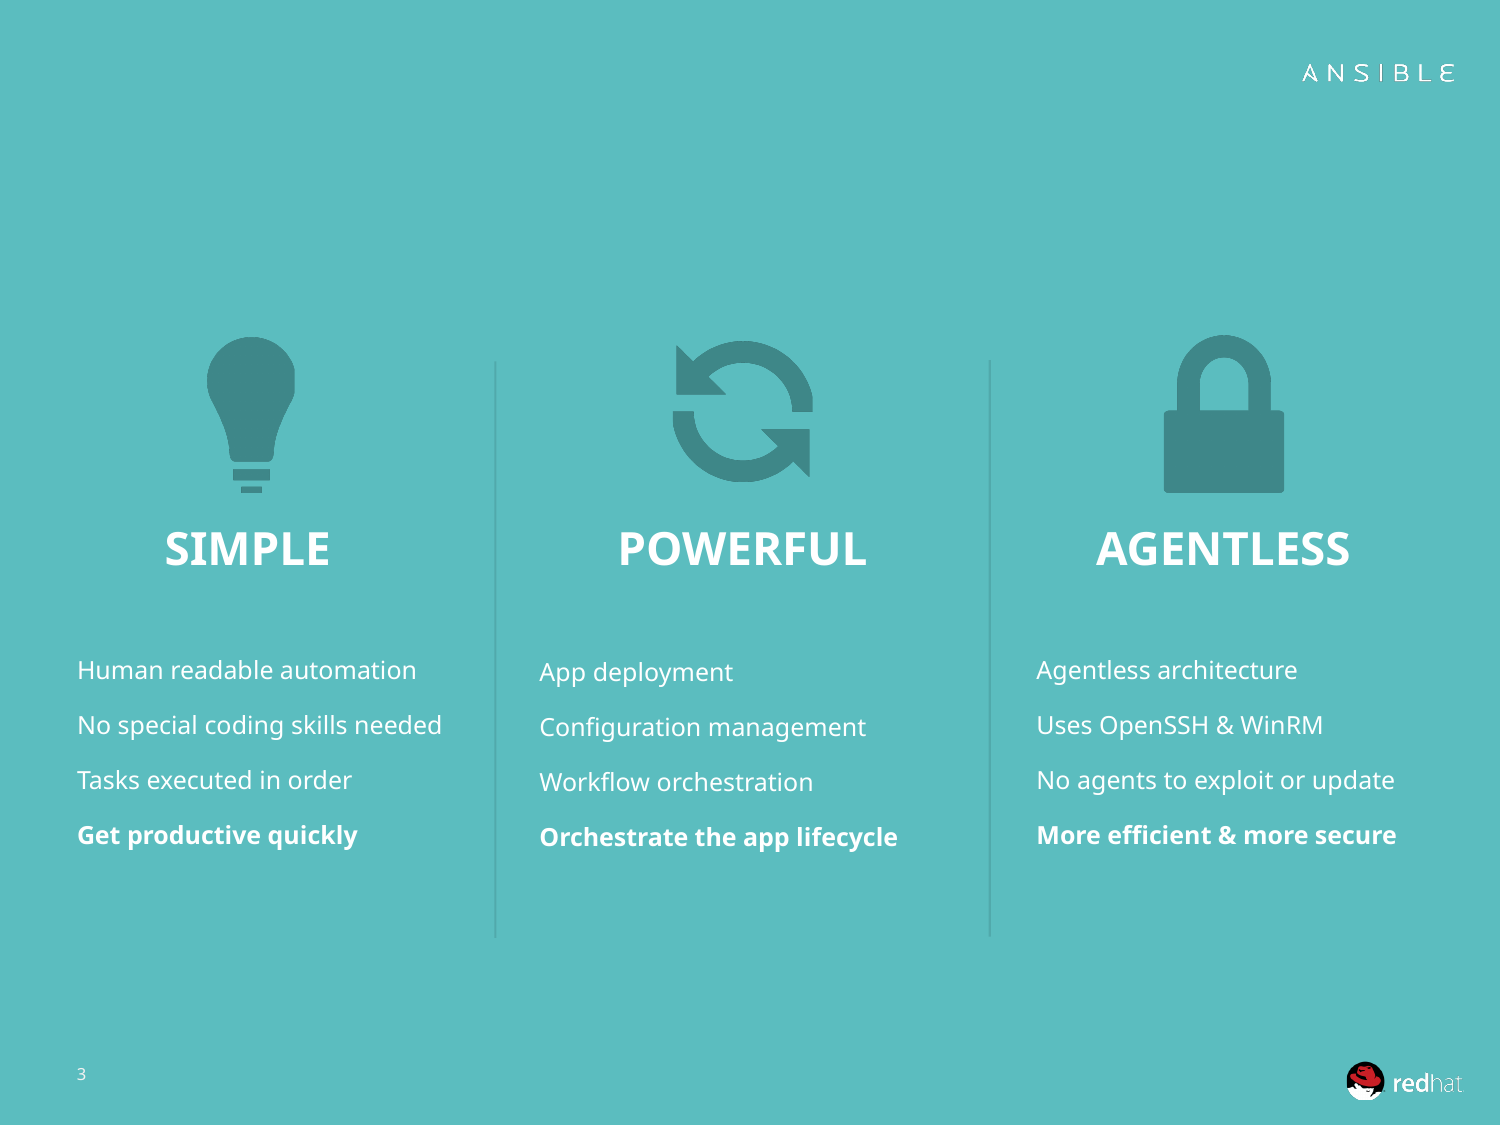

# SIMPLE
POWERFUL
AGENTLESS
Human readable automation
No special coding skills needed
Tasks executed in order
Get productive quickly
Agentless architecture
Uses OpenSSH & WinRM
No agents to exploit or update
More efficient & more secure
App deployment
Configuration management
Workflow orchestration
Orchestrate the app lifecycle